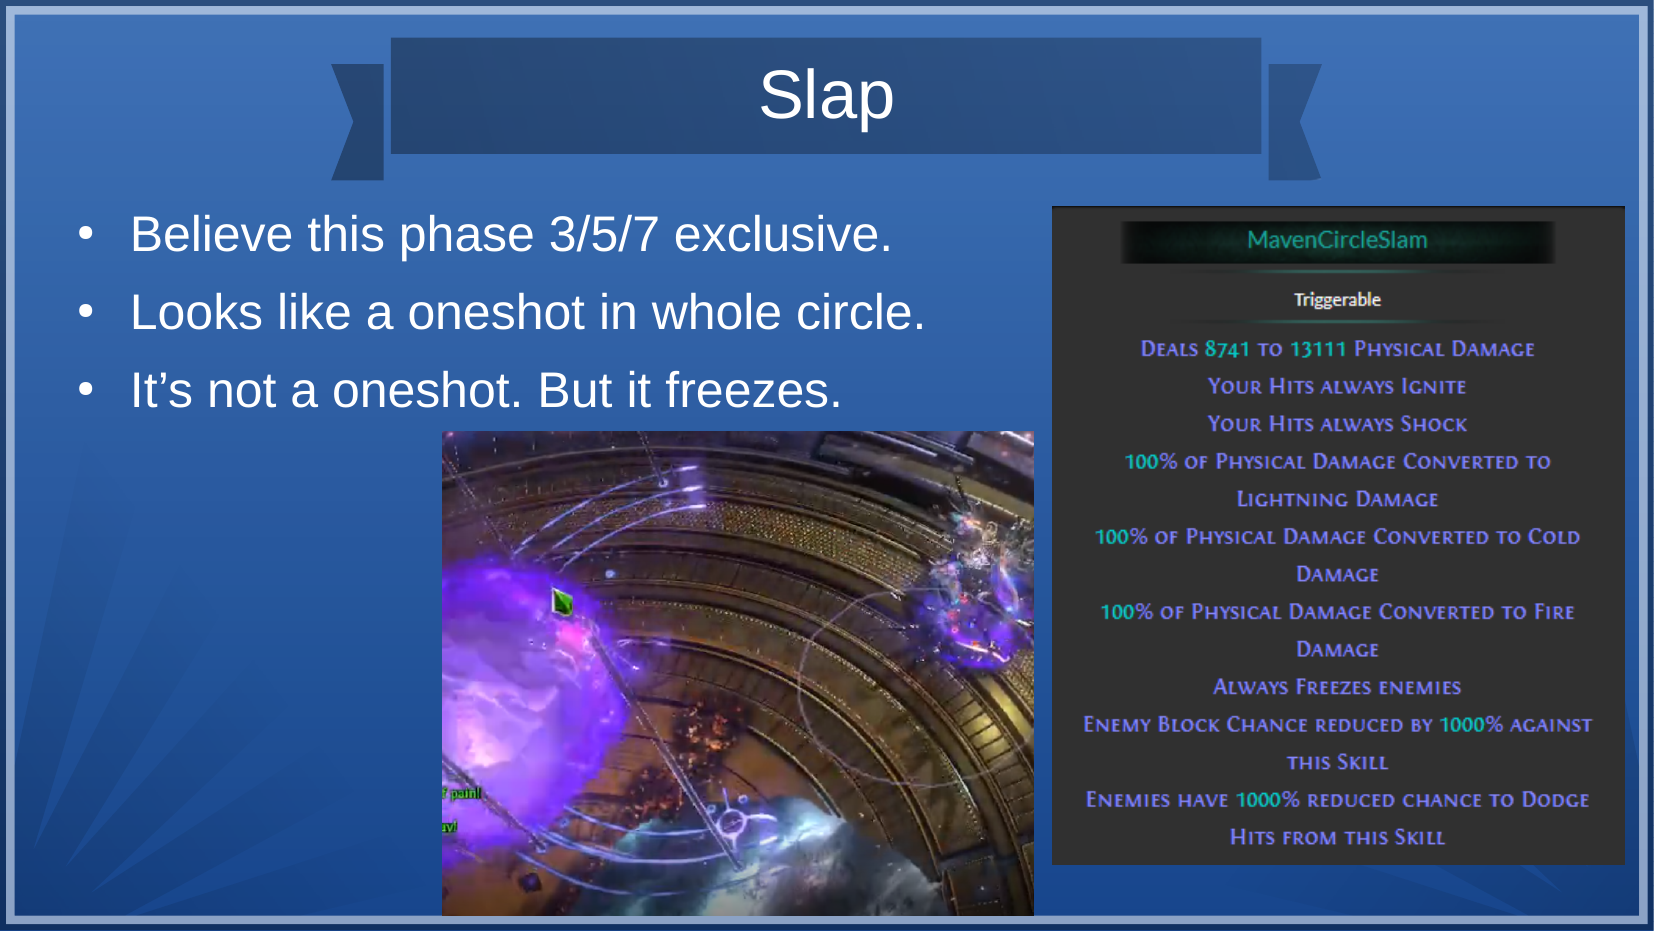

# Slap
Believe this phase 3/5/7 exclusive.
Looks like a oneshot in whole circle.
It’s not a oneshot. But it freezes.